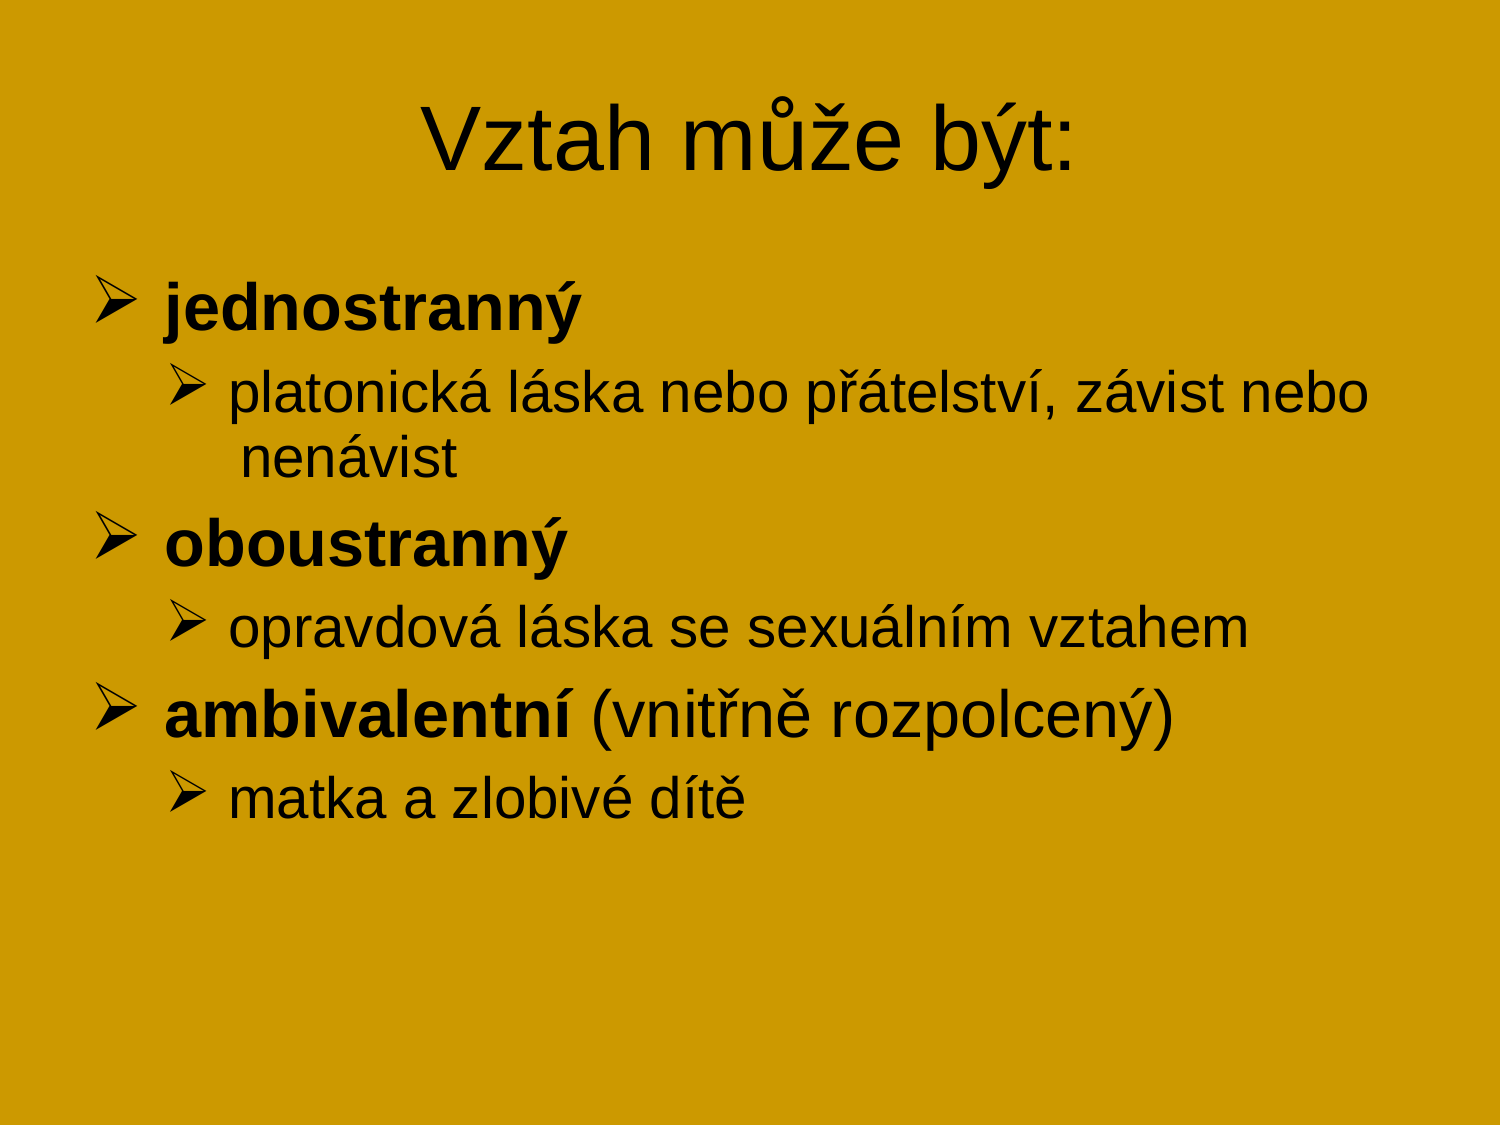

# Vztah může být:
 jednostranný
 platonická láska nebo přátelství, závist nebo 	nenávist
 oboustranný
 opravdová láska se sexuálním vztahem
 ambivalentní (vnitřně rozpolcený)
 matka a zlobivé dítě